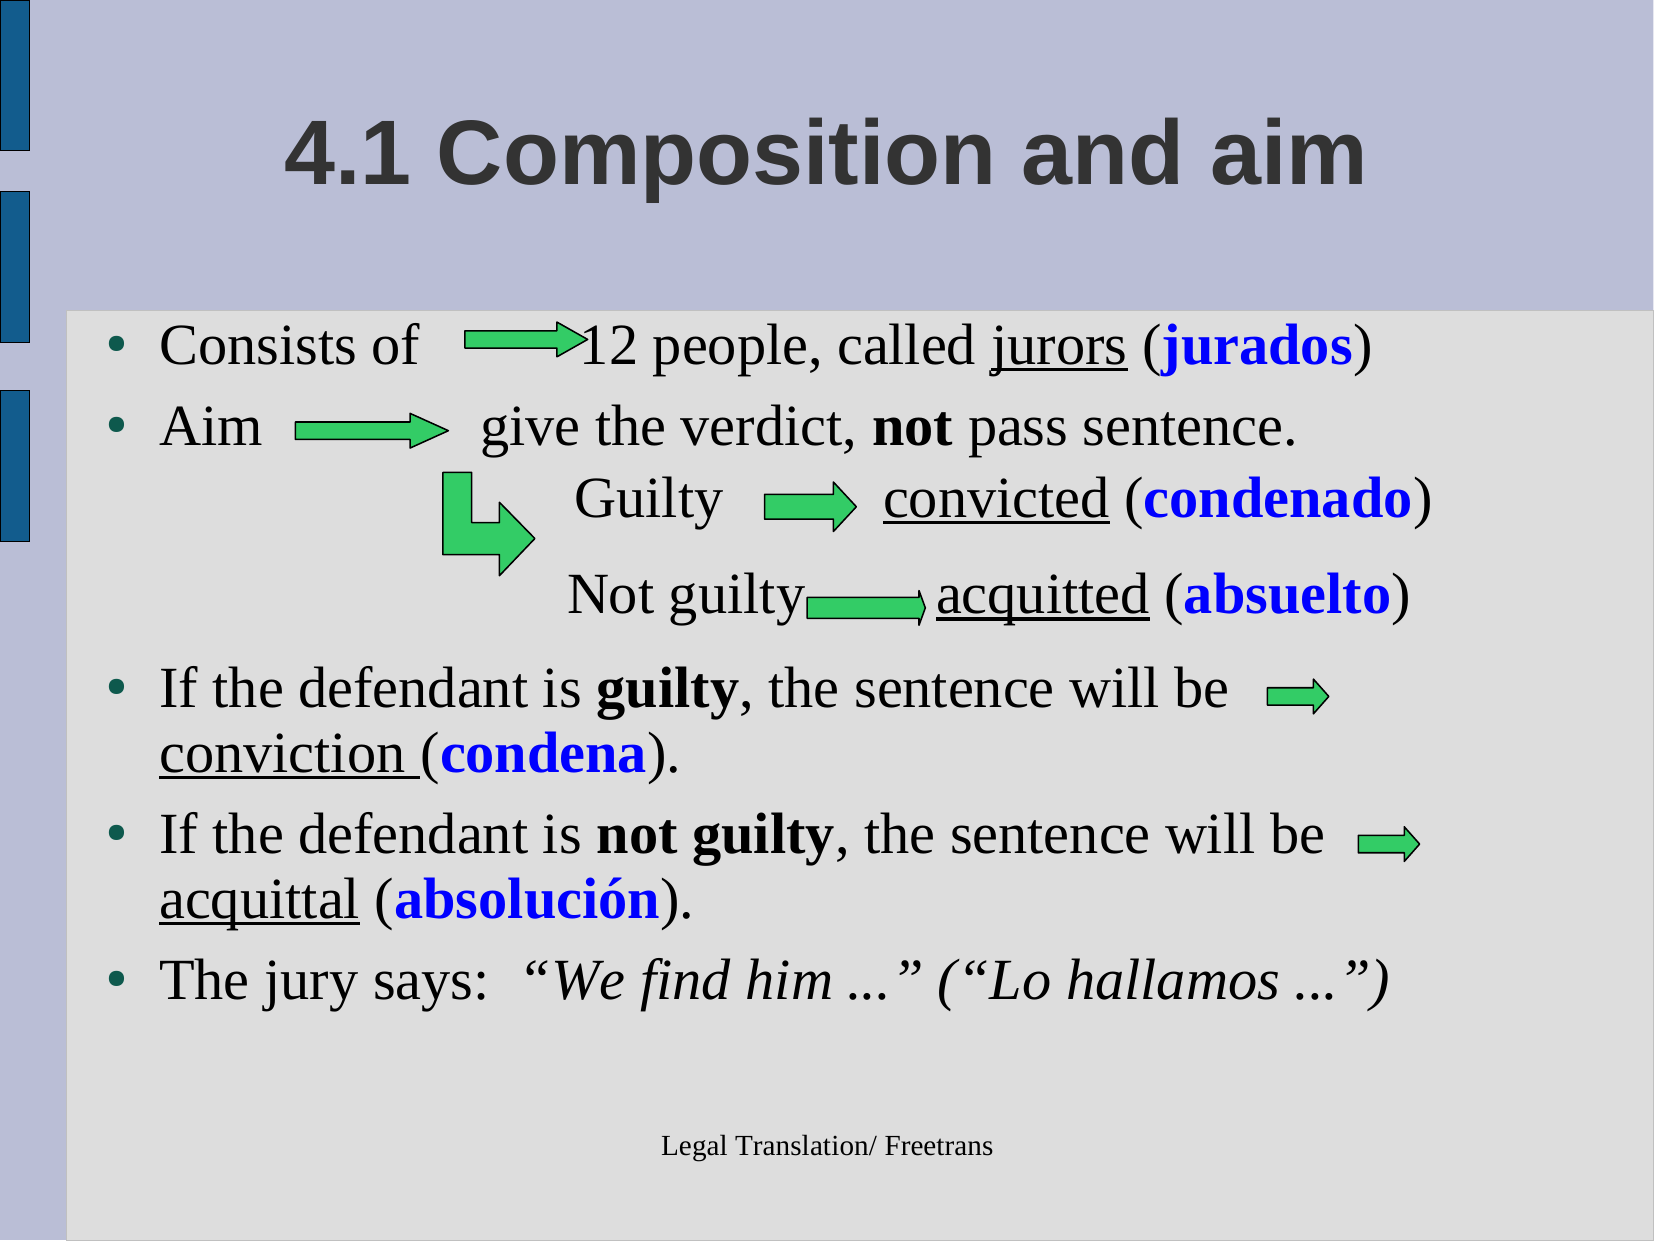

# 4.1 Composition and aim
Consists of 12 people, called jurors (jurados)
Aim give the verdict, not pass sentence.
 Guilty convicted (condenado)
 Not guilty acquitted (absuelto)
If the defendant is guilty, the sentence will be conviction (condena).
If the defendant is not guilty, the sentence will be acquittal (absolución).
The jury says: “We find him ...” (“Lo hallamos ...”)
Legal Translation/ Freetrans